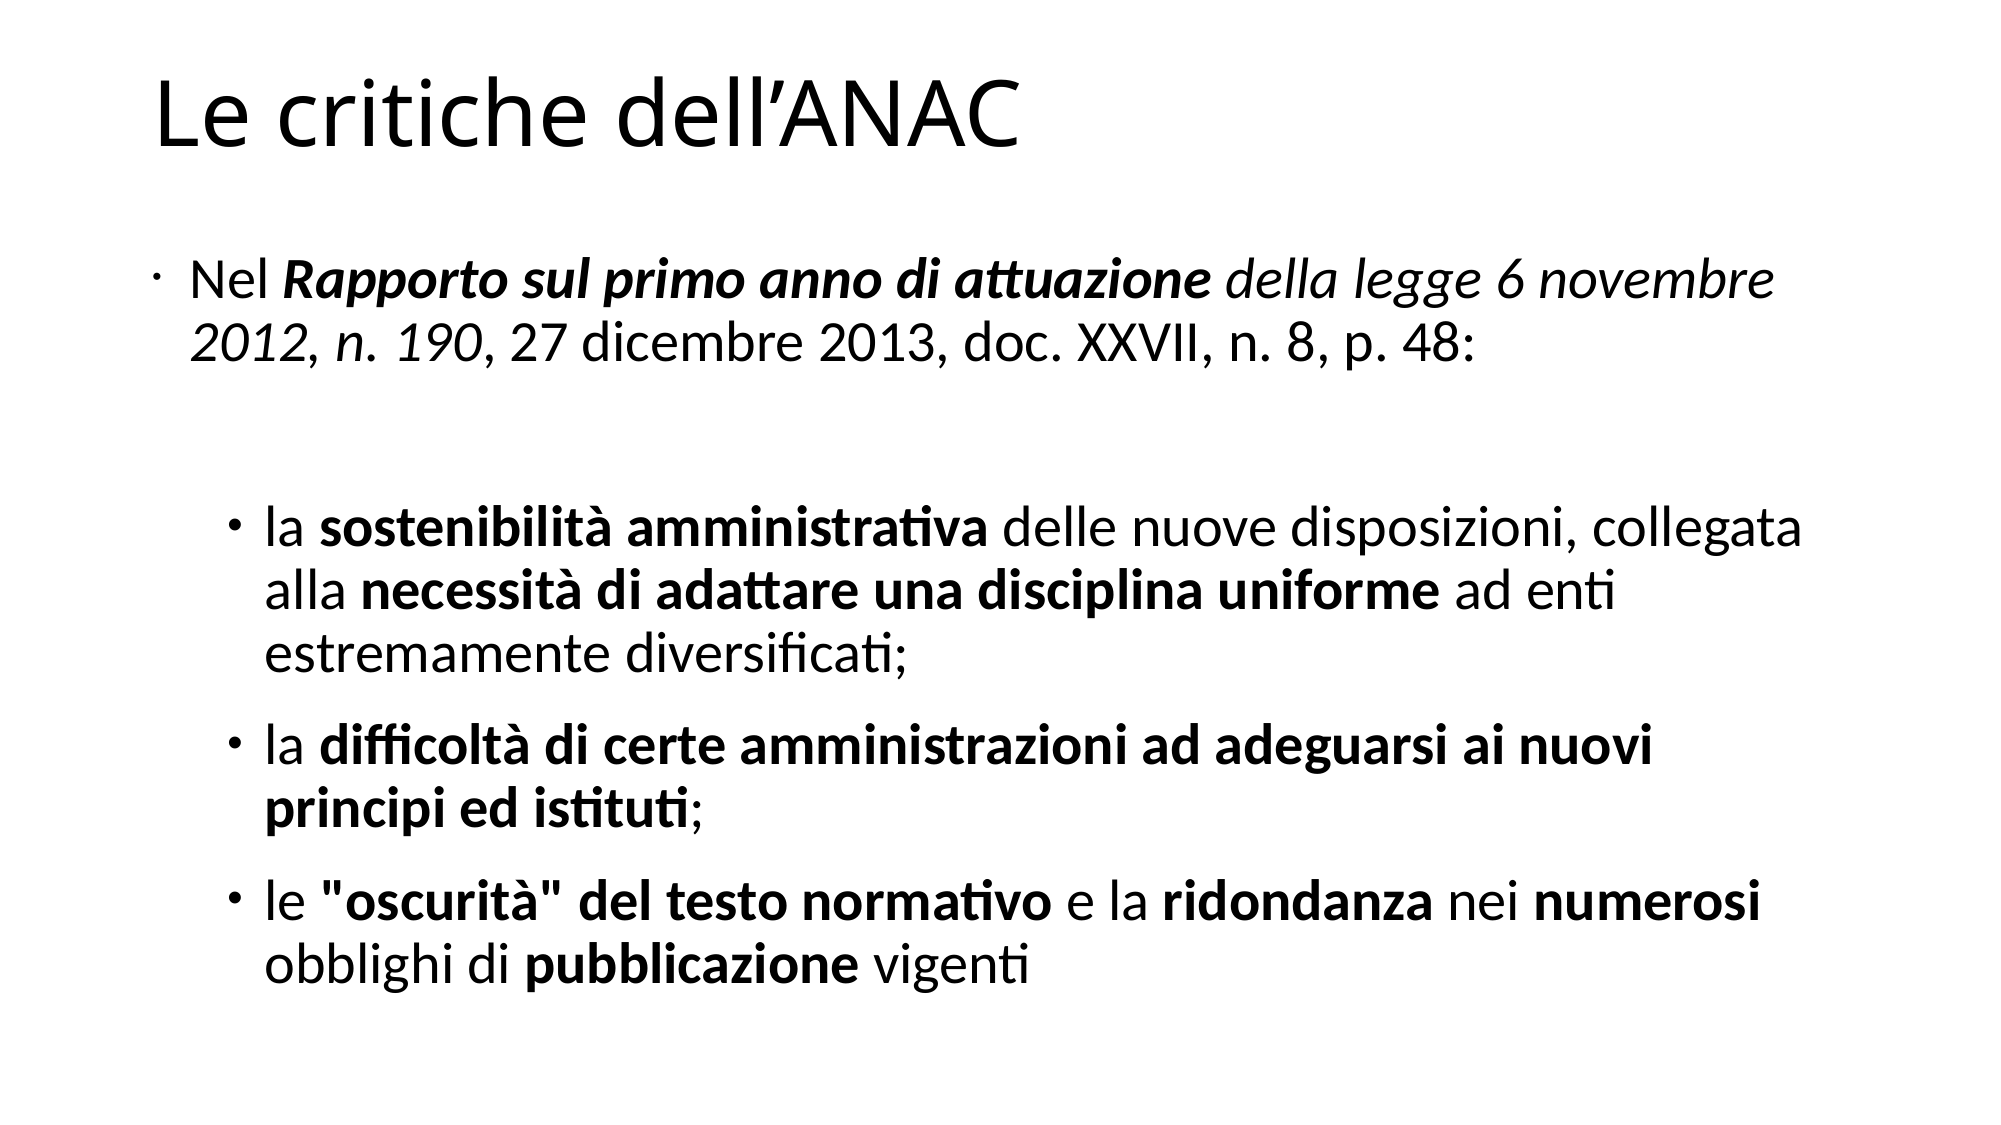

# Le critiche dell’ANAC
Nel Rapporto sul primo anno di attuazione della legge 6 novembre 2012, n. 190, 27 dicembre 2013, doc. XXVII, n. 8, p. 48:
la sostenibilità amministrativa delle nuove disposizioni, collegata alla necessità di adattare una disciplina uniforme ad enti estremamente diversificati;
la difficoltà di certe amministrazioni ad adeguarsi ai nuovi principi ed istituti;
le "oscurità" del testo normativo e la ridondanza nei numerosi obblighi di pubblicazione vigenti